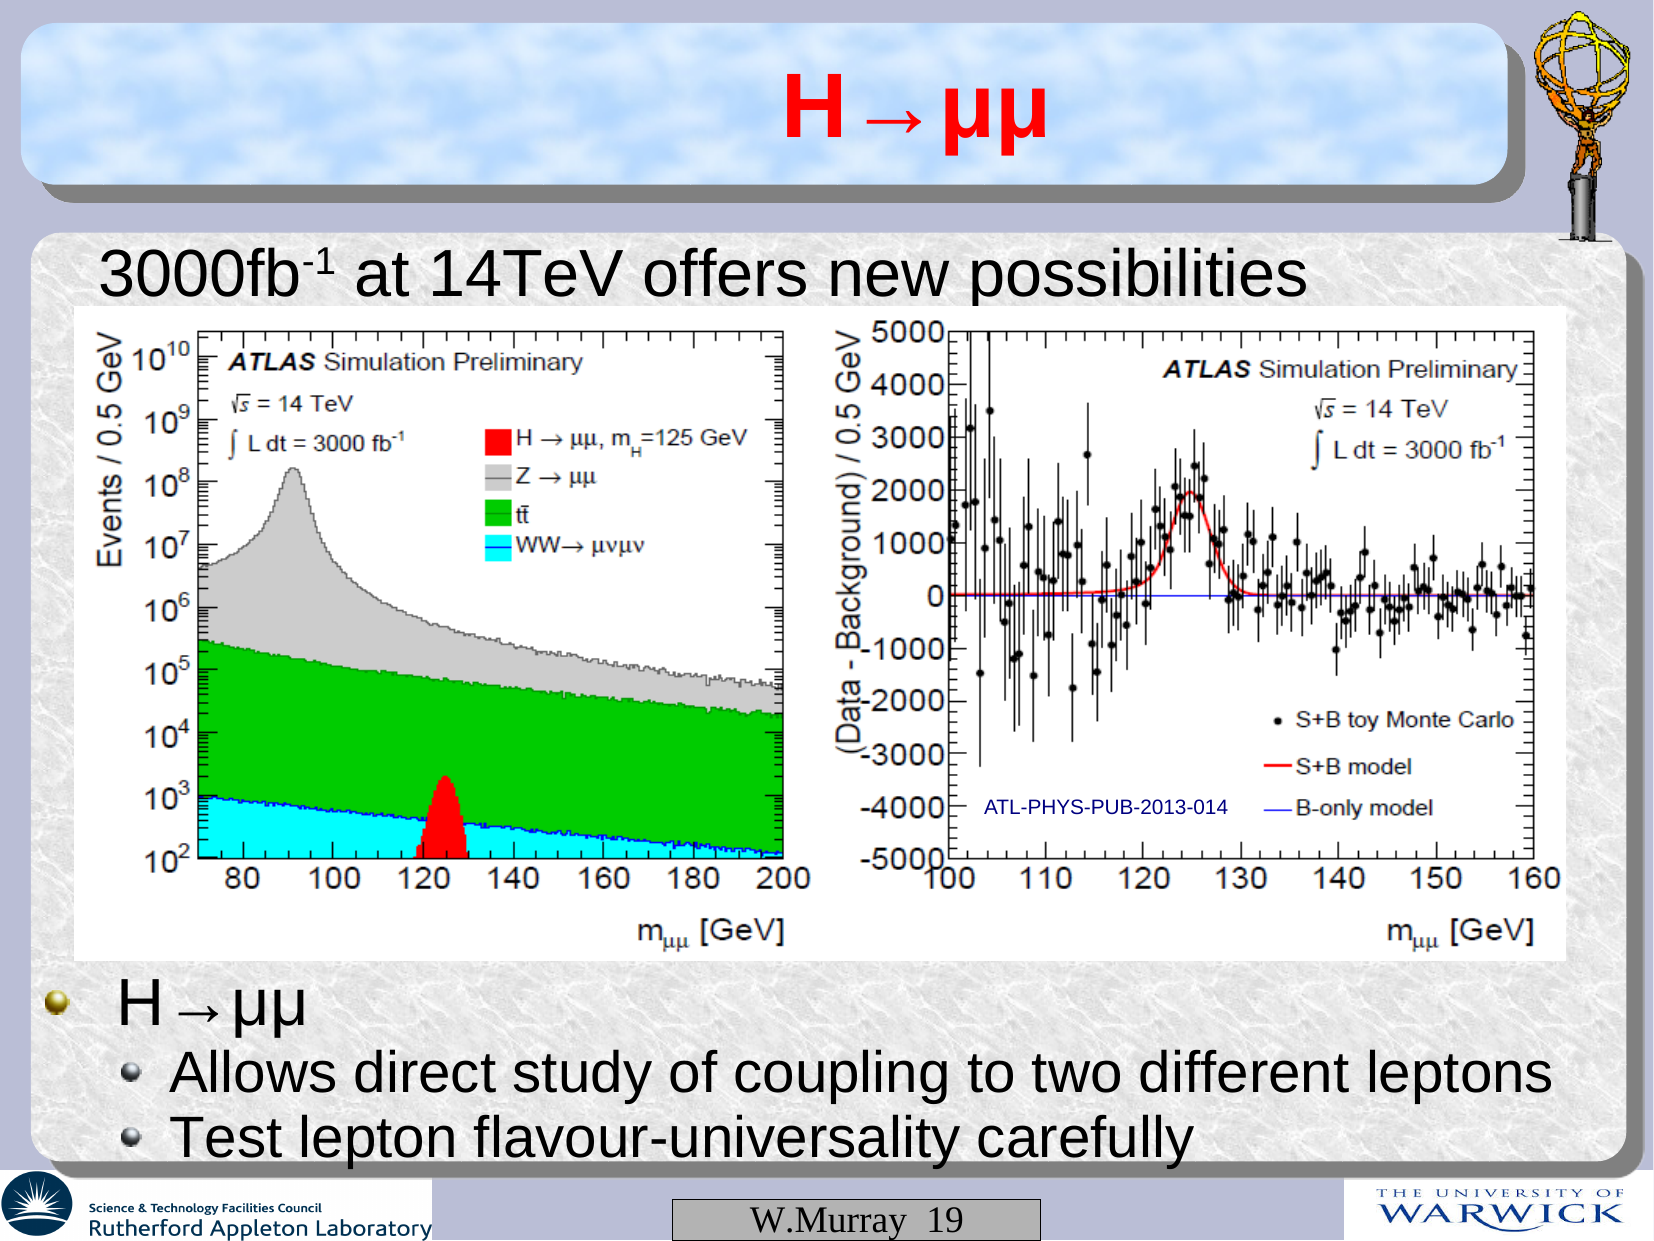

# H→μμ
3000fb-1 at 14TeV offers new possibilities
 H→μμ
Allows direct study of coupling to two different leptons
Test lepton flavour-universality carefully
ATL-PHYS-PUB-2013-014